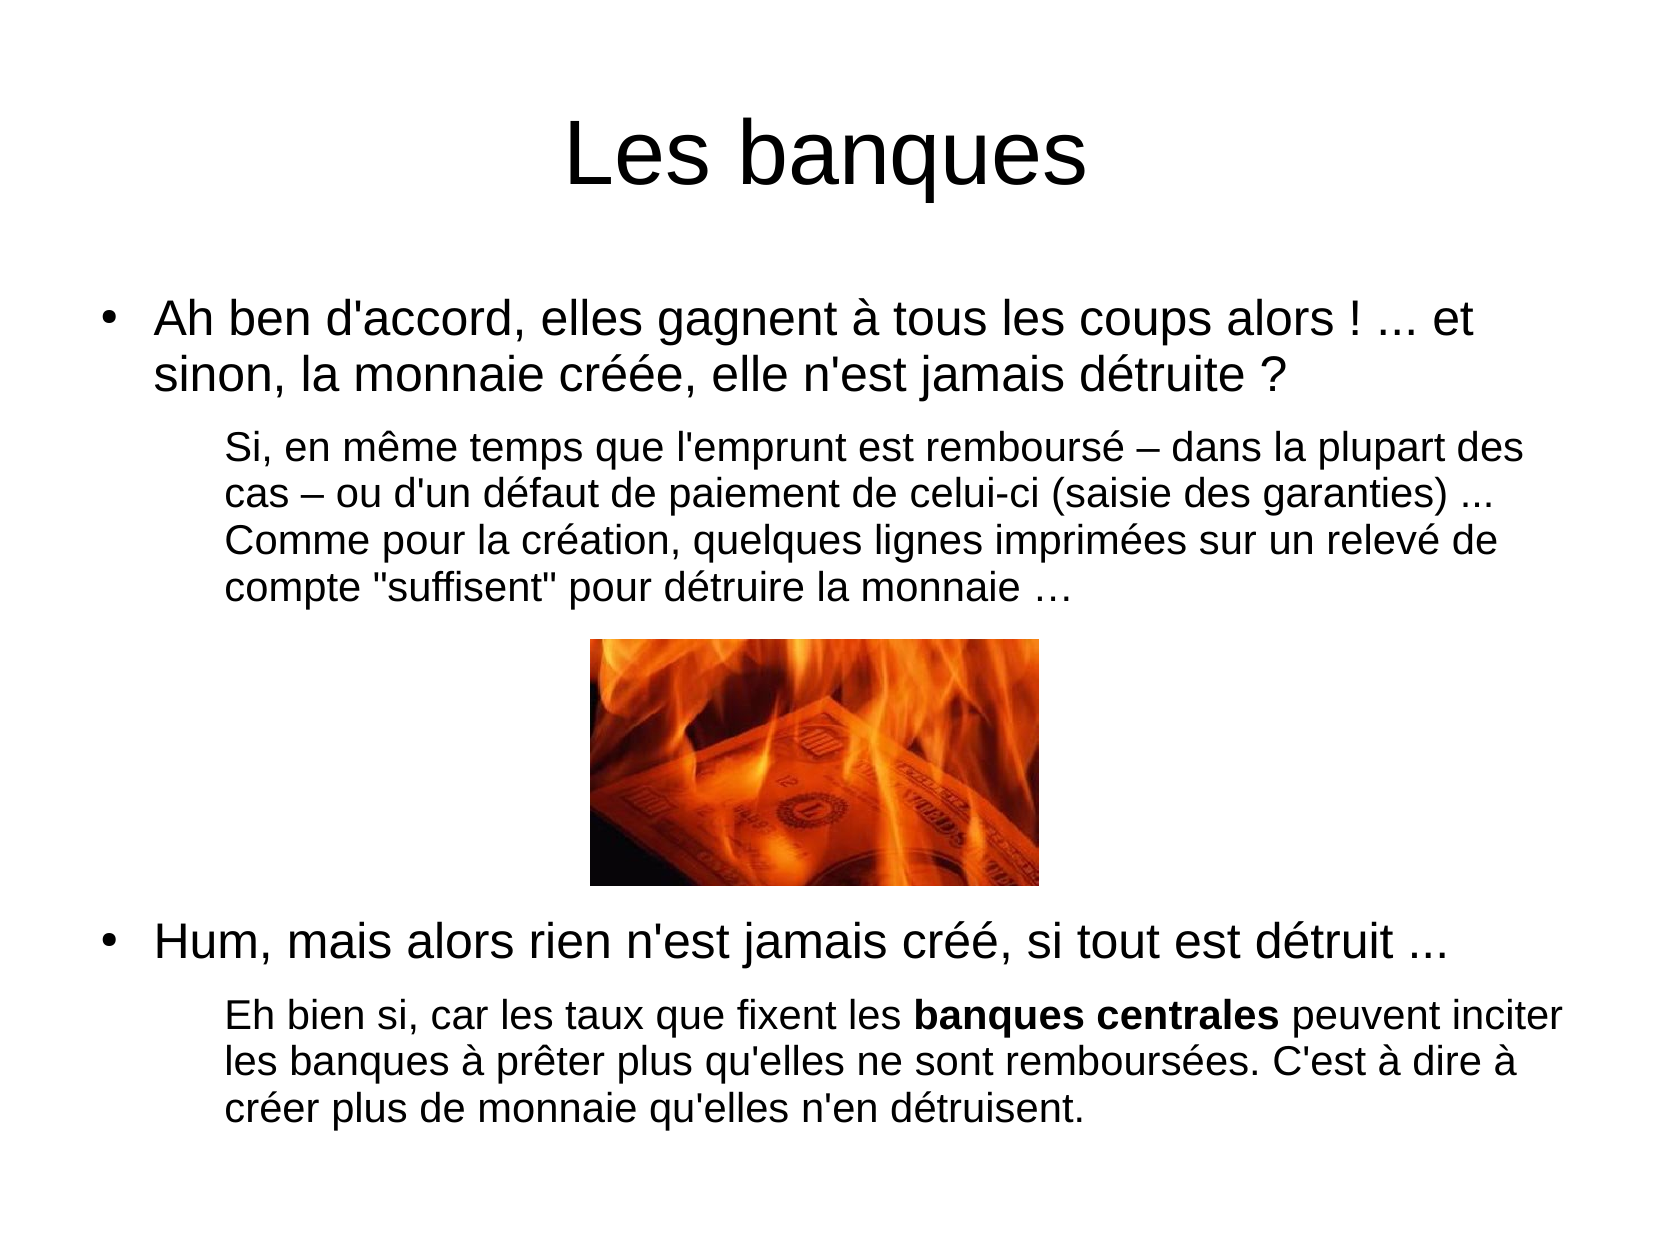

# Les banques
Ah ben d'accord, elles gagnent à tous les coups alors ! ... et sinon, la monnaie créée, elle n'est jamais détruite ?
Si, en même temps que l'emprunt est remboursé – dans la plupart des cas – ou d'un défaut de paiement de celui-ci (saisie des garanties) ... Comme pour la création, quelques lignes imprimées sur un relevé de compte "suffisent" pour détruire la monnaie …
Hum, mais alors rien n'est jamais créé, si tout est détruit ...
Eh bien si, car les taux que fixent les banques centrales peuvent inciter les banques à prêter plus qu'elles ne sont remboursées. C'est à dire à créer plus de monnaie qu'elles n'en détruisent.